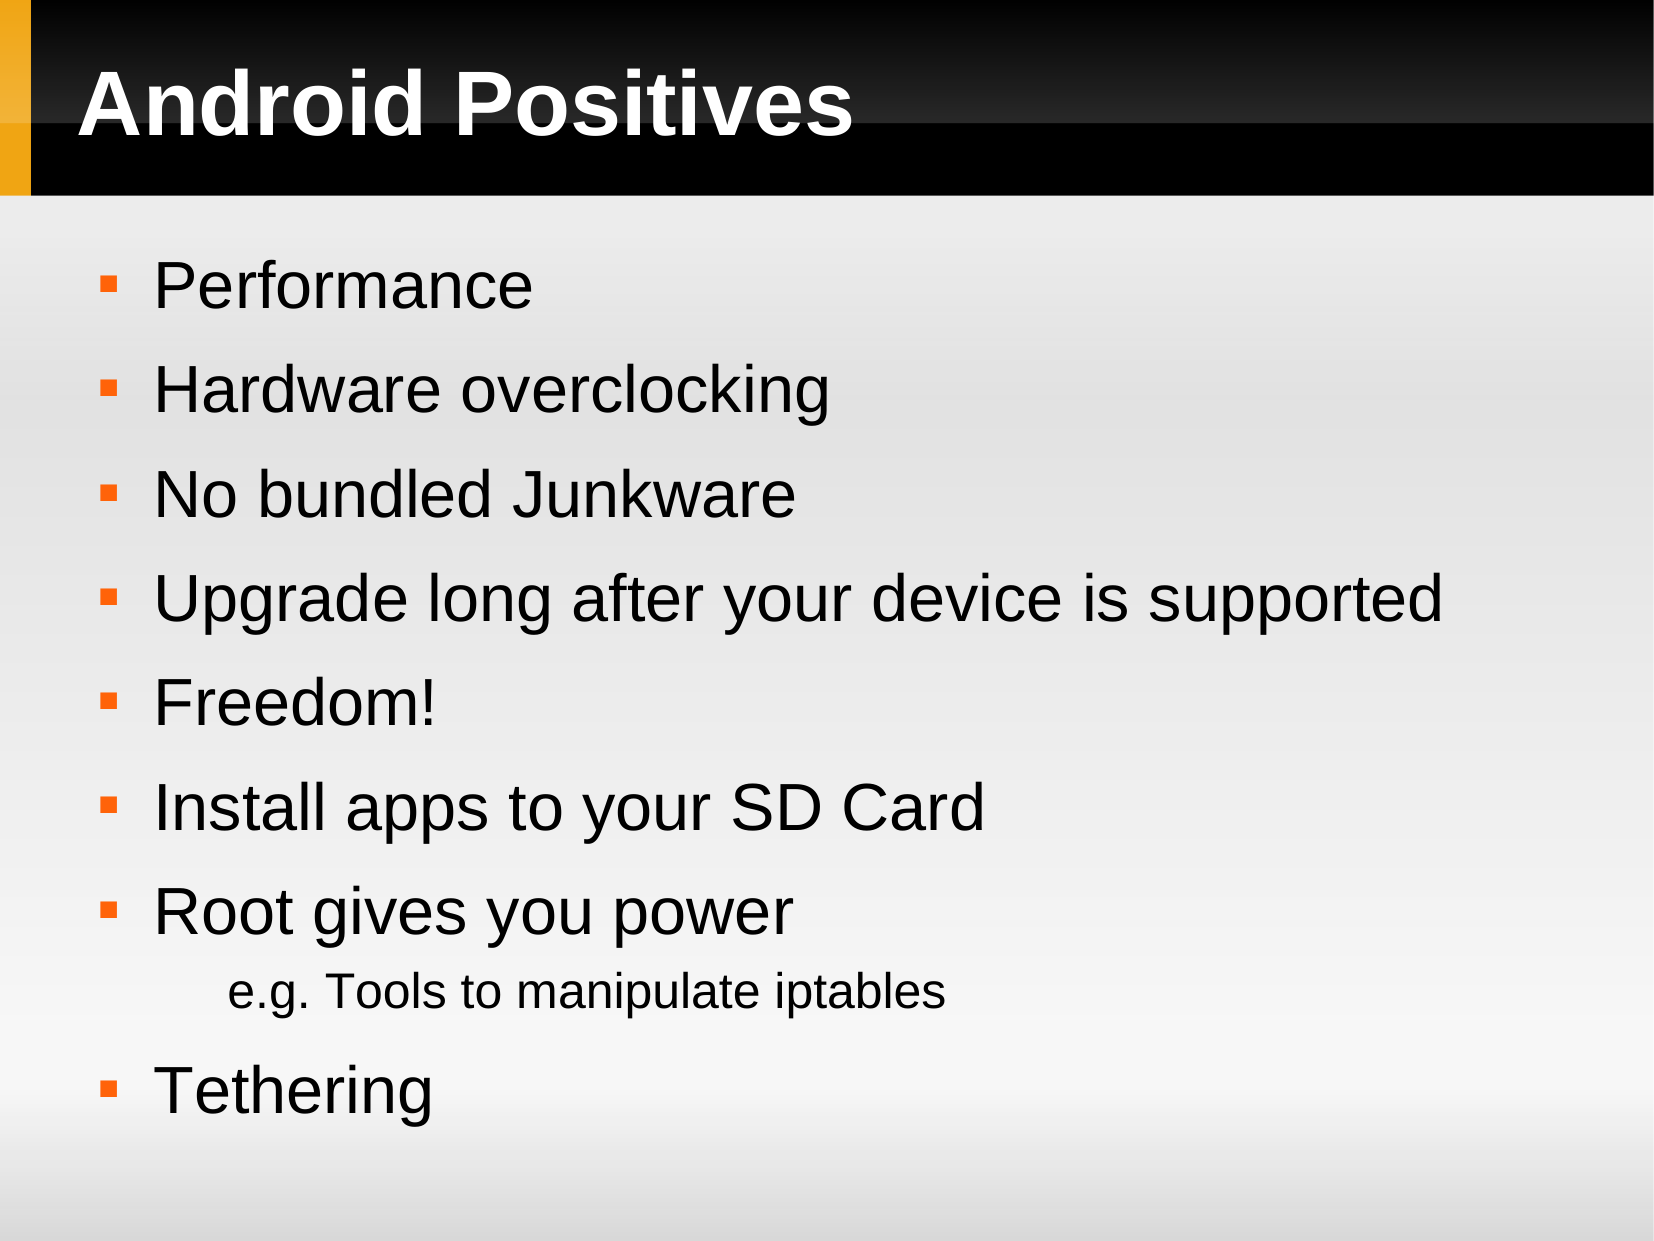

# Android Positives
Performance
Hardware overclocking
No bundled Junkware
Upgrade long after your device is supported
Freedom!
Install apps to your SD Card
Root gives you power
 e.g. Tools to manipulate iptables
Tethering